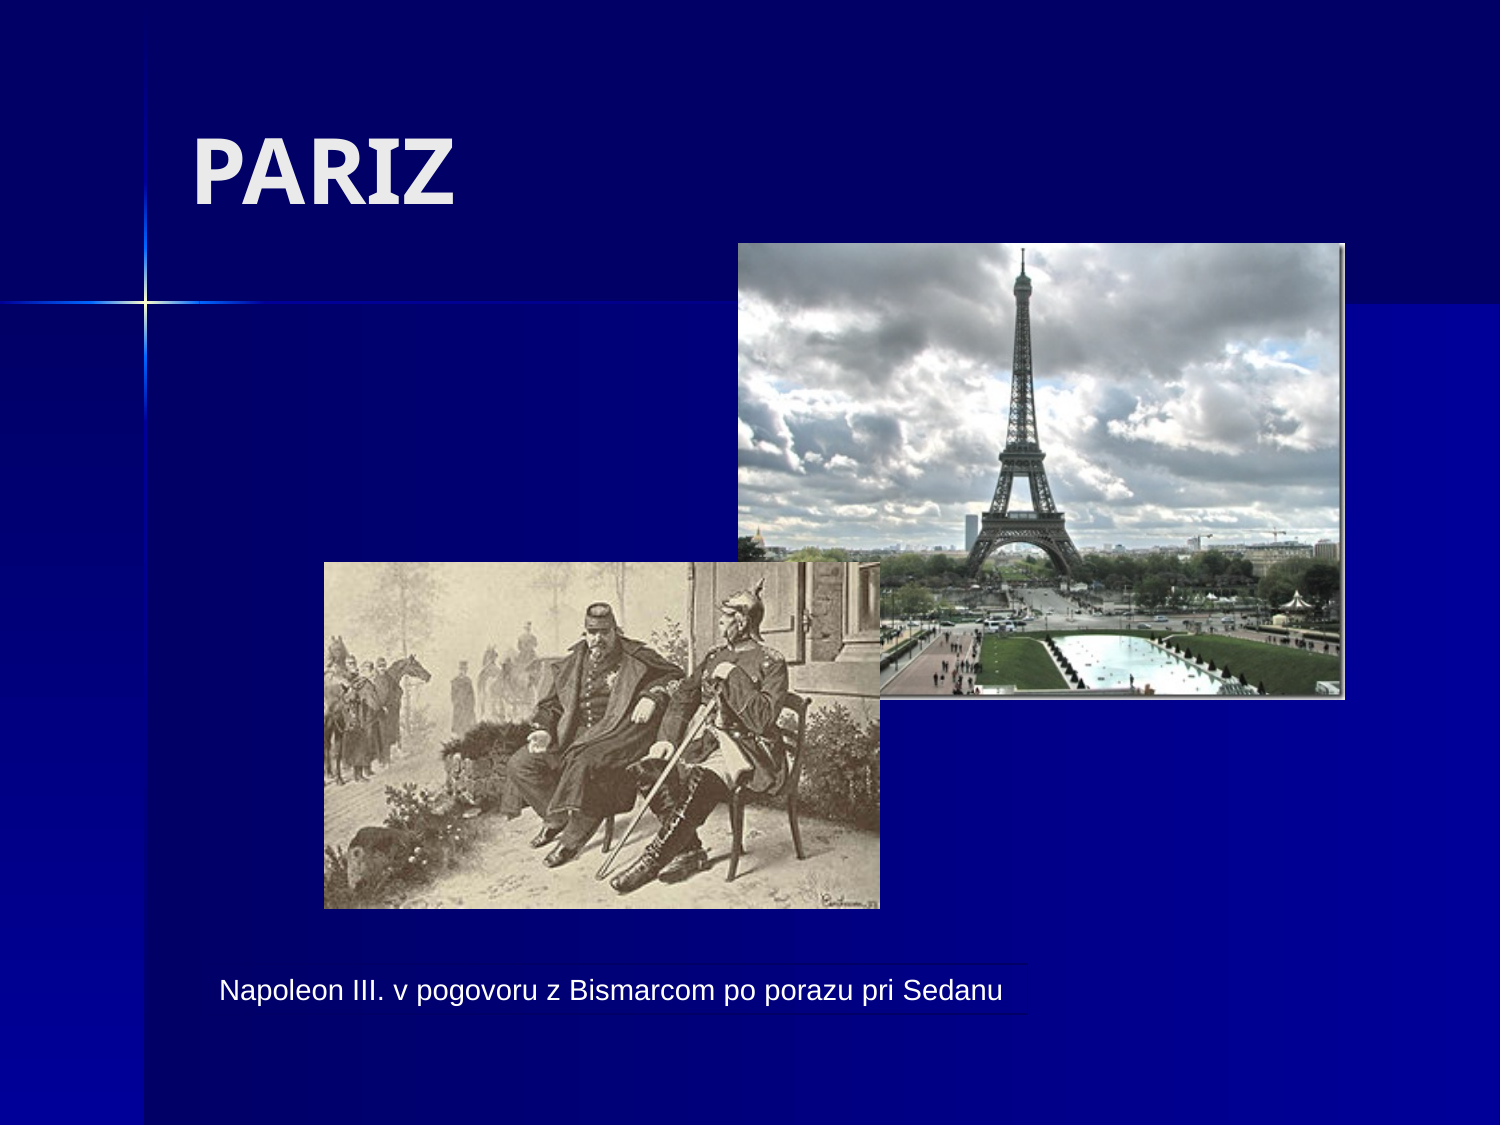

# PARIZ
Napoleon III. v pogovoru z Bismarcom po porazu pri Sedanu